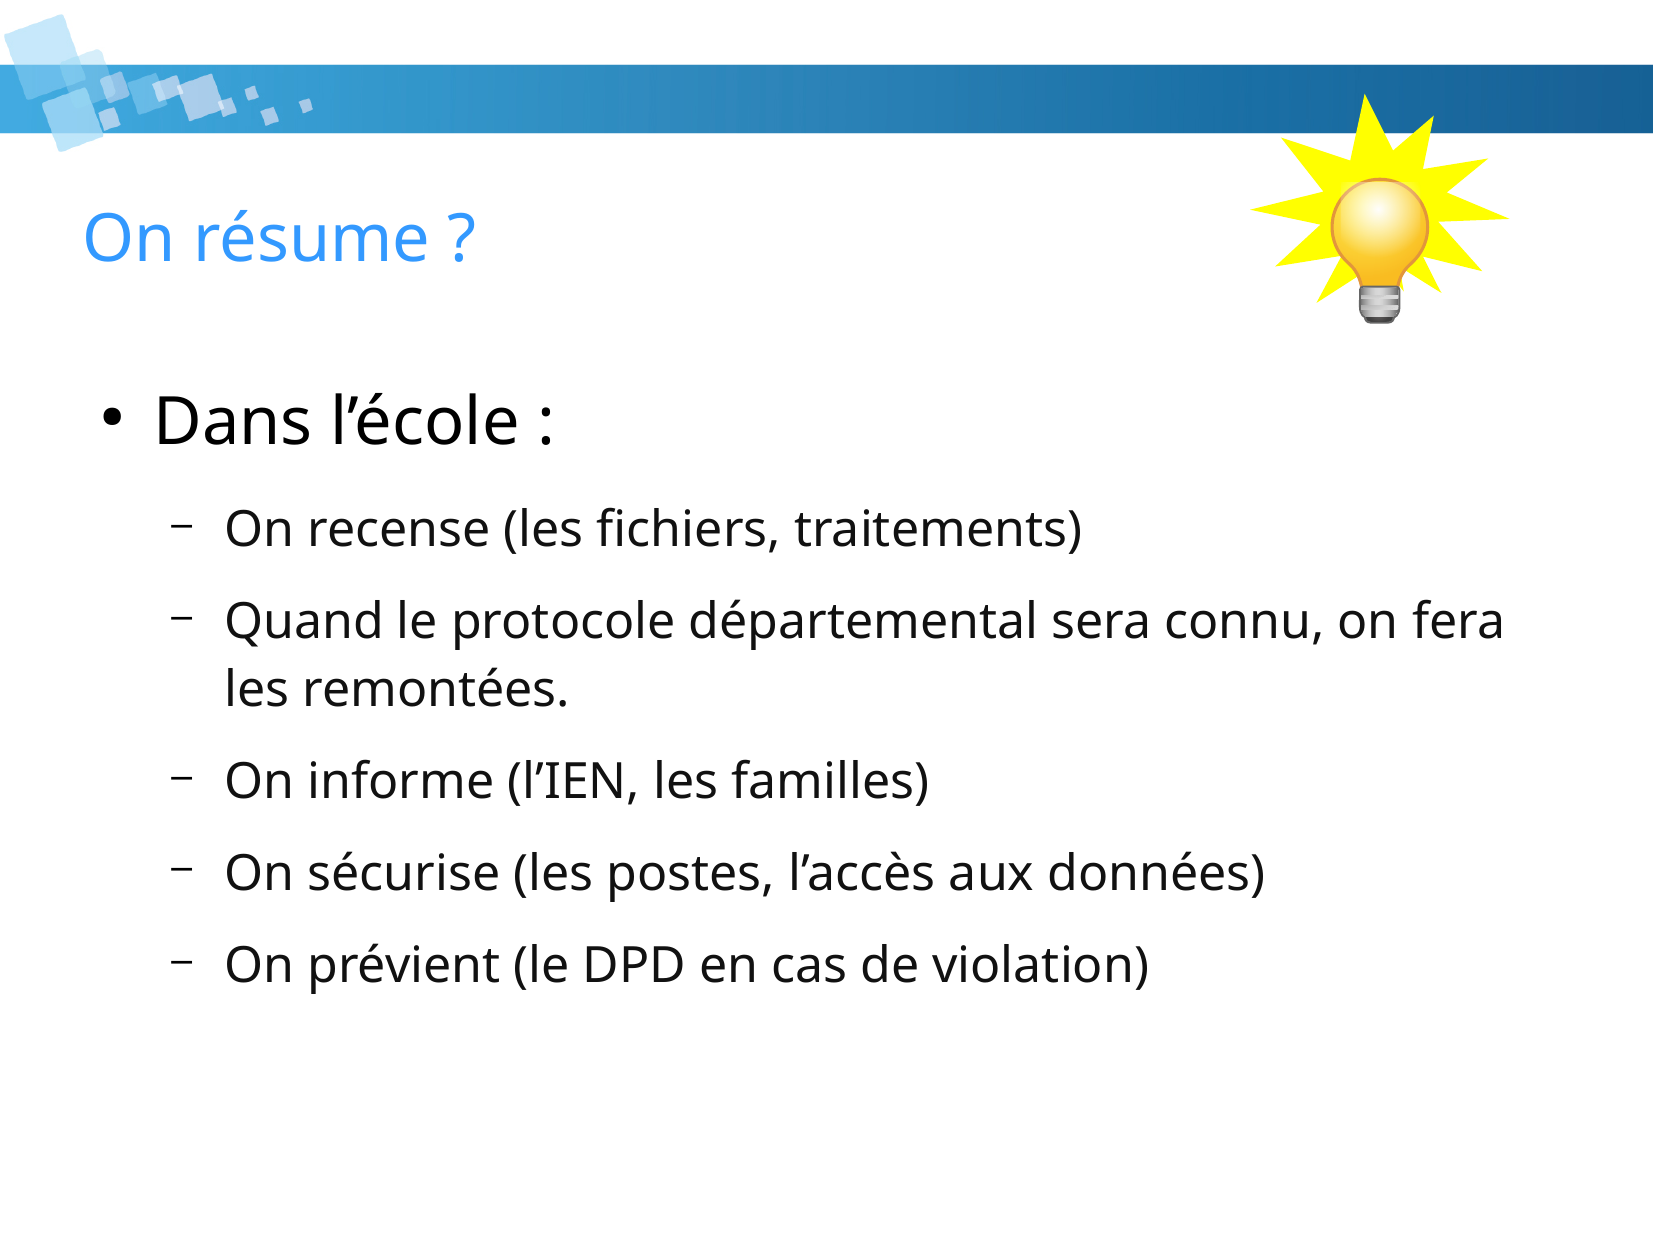

# On résume ?
Dans l’école :
On recense (les fichiers, traitements)
Quand le protocole départemental sera connu, on fera les remontées.
On informe (l’IEN, les familles)
On sécurise (les postes, l’accès aux données)
On prévient (le DPD en cas de violation)